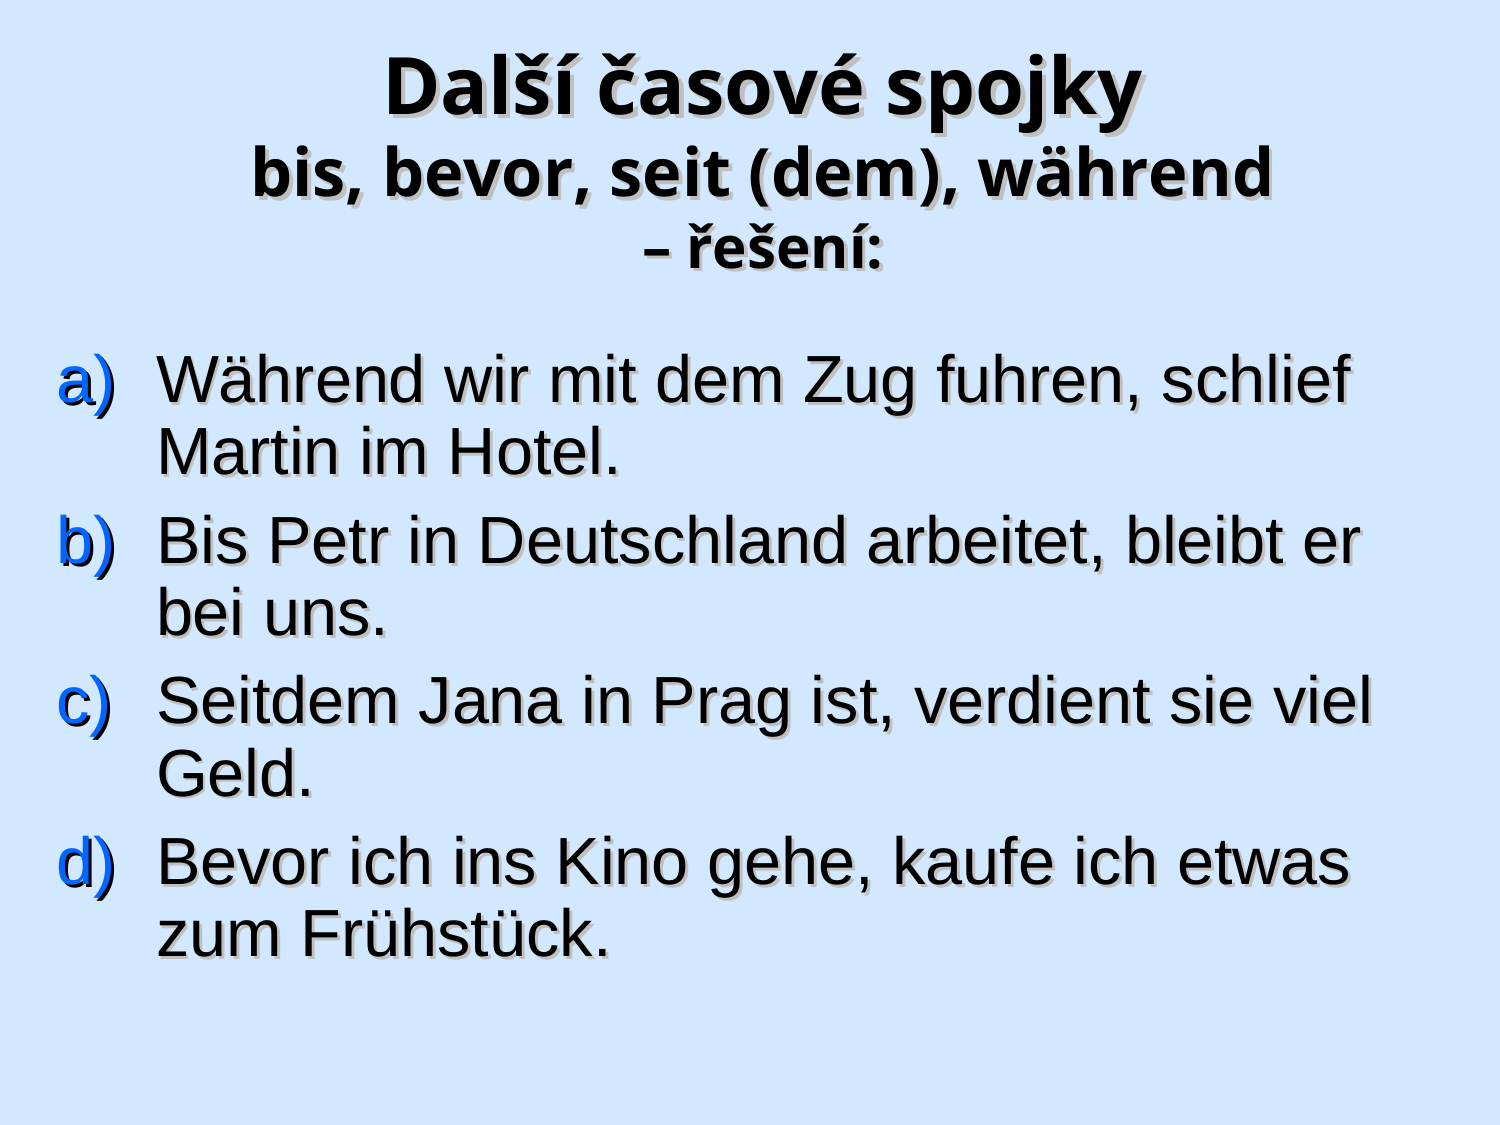

# Další časové spojky bis, bevor, seit (dem), während – řešení:
Während wir mit dem Zug fuhren, schlief Martin im Hotel.
Bis Petr in Deutschland arbeitet, bleibt er bei uns.
Seitdem Jana in Prag ist, verdient sie viel Geld.
Bevor ich ins Kino gehe, kaufe ich etwas zum Frühstück.